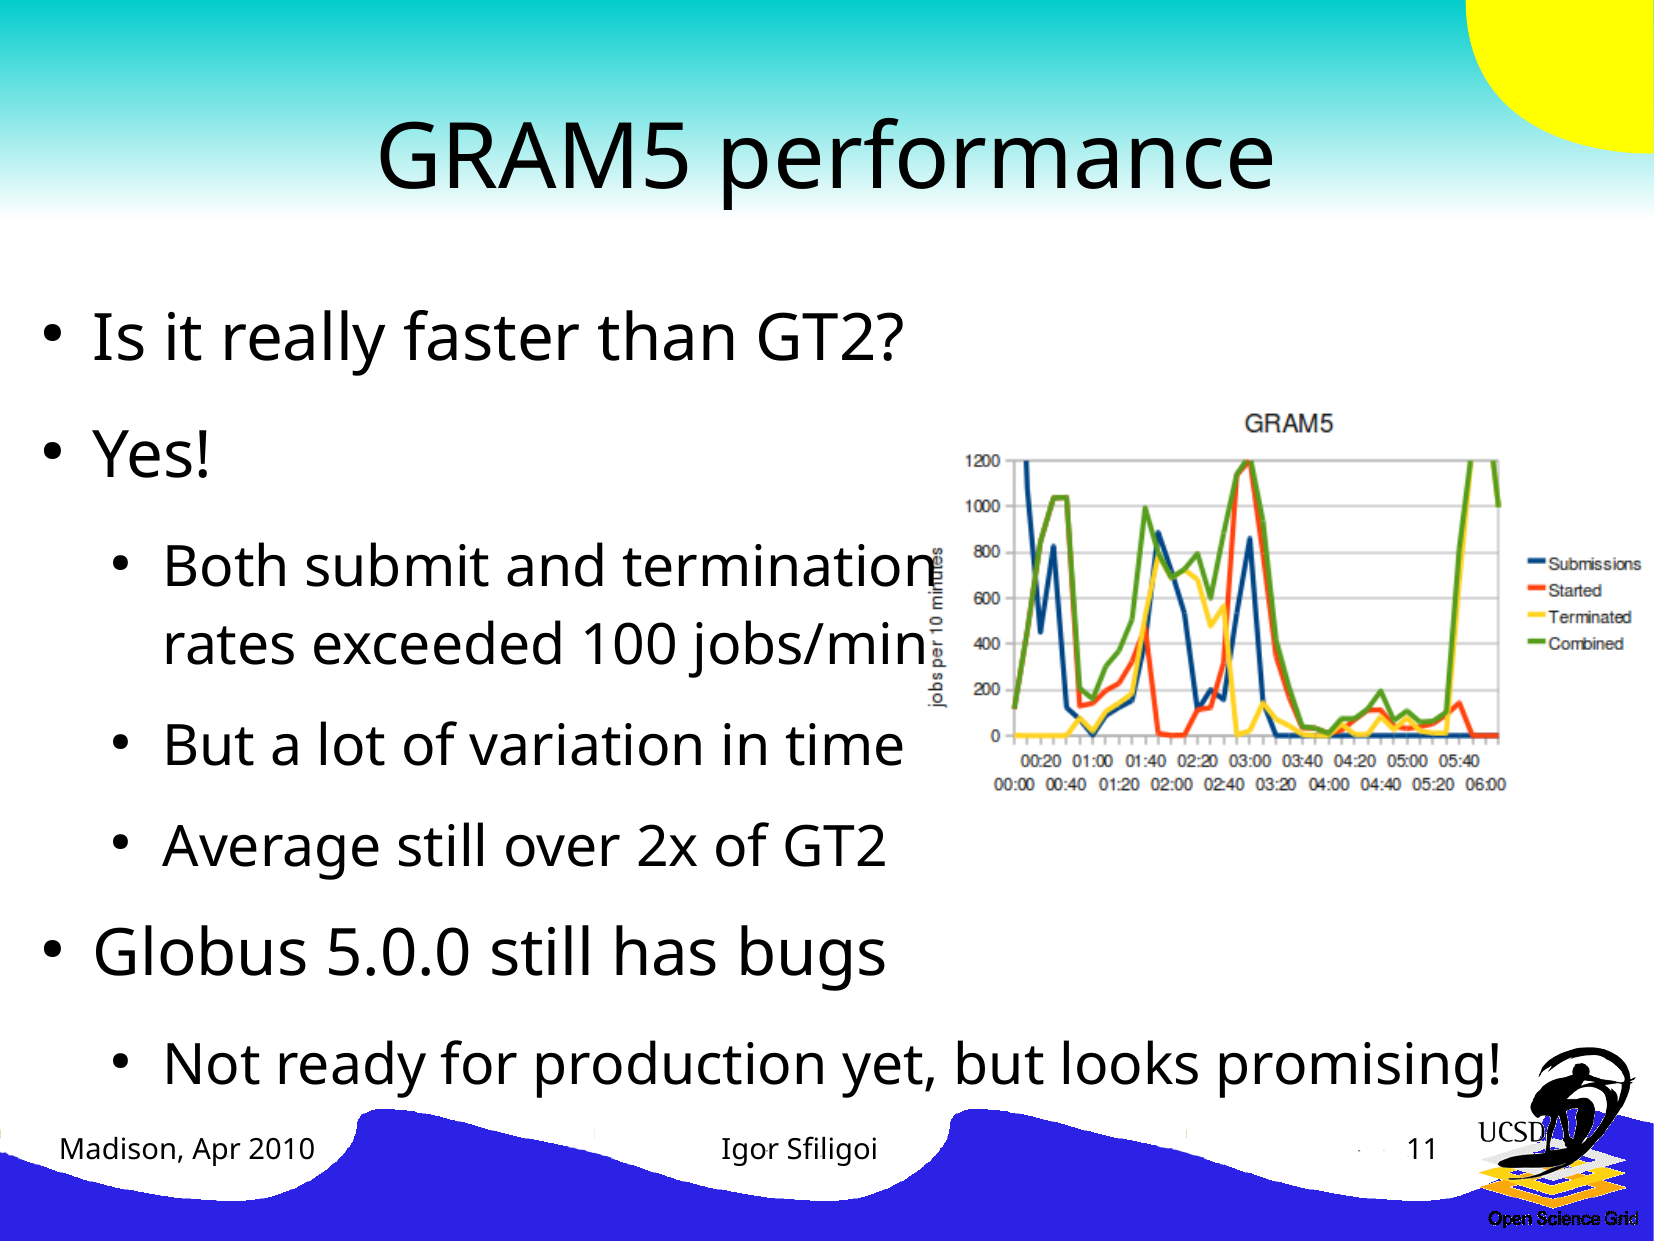

# GRAM5 performance
Is it really faster than GT2?
Yes!
Both submit and termination
rates exceeded 100 jobs/min
But a lot of variation in time
Average still over 2x of GT2
Globus 5.0.0 still has bugs
Not ready for production yet, but looks promising!
11